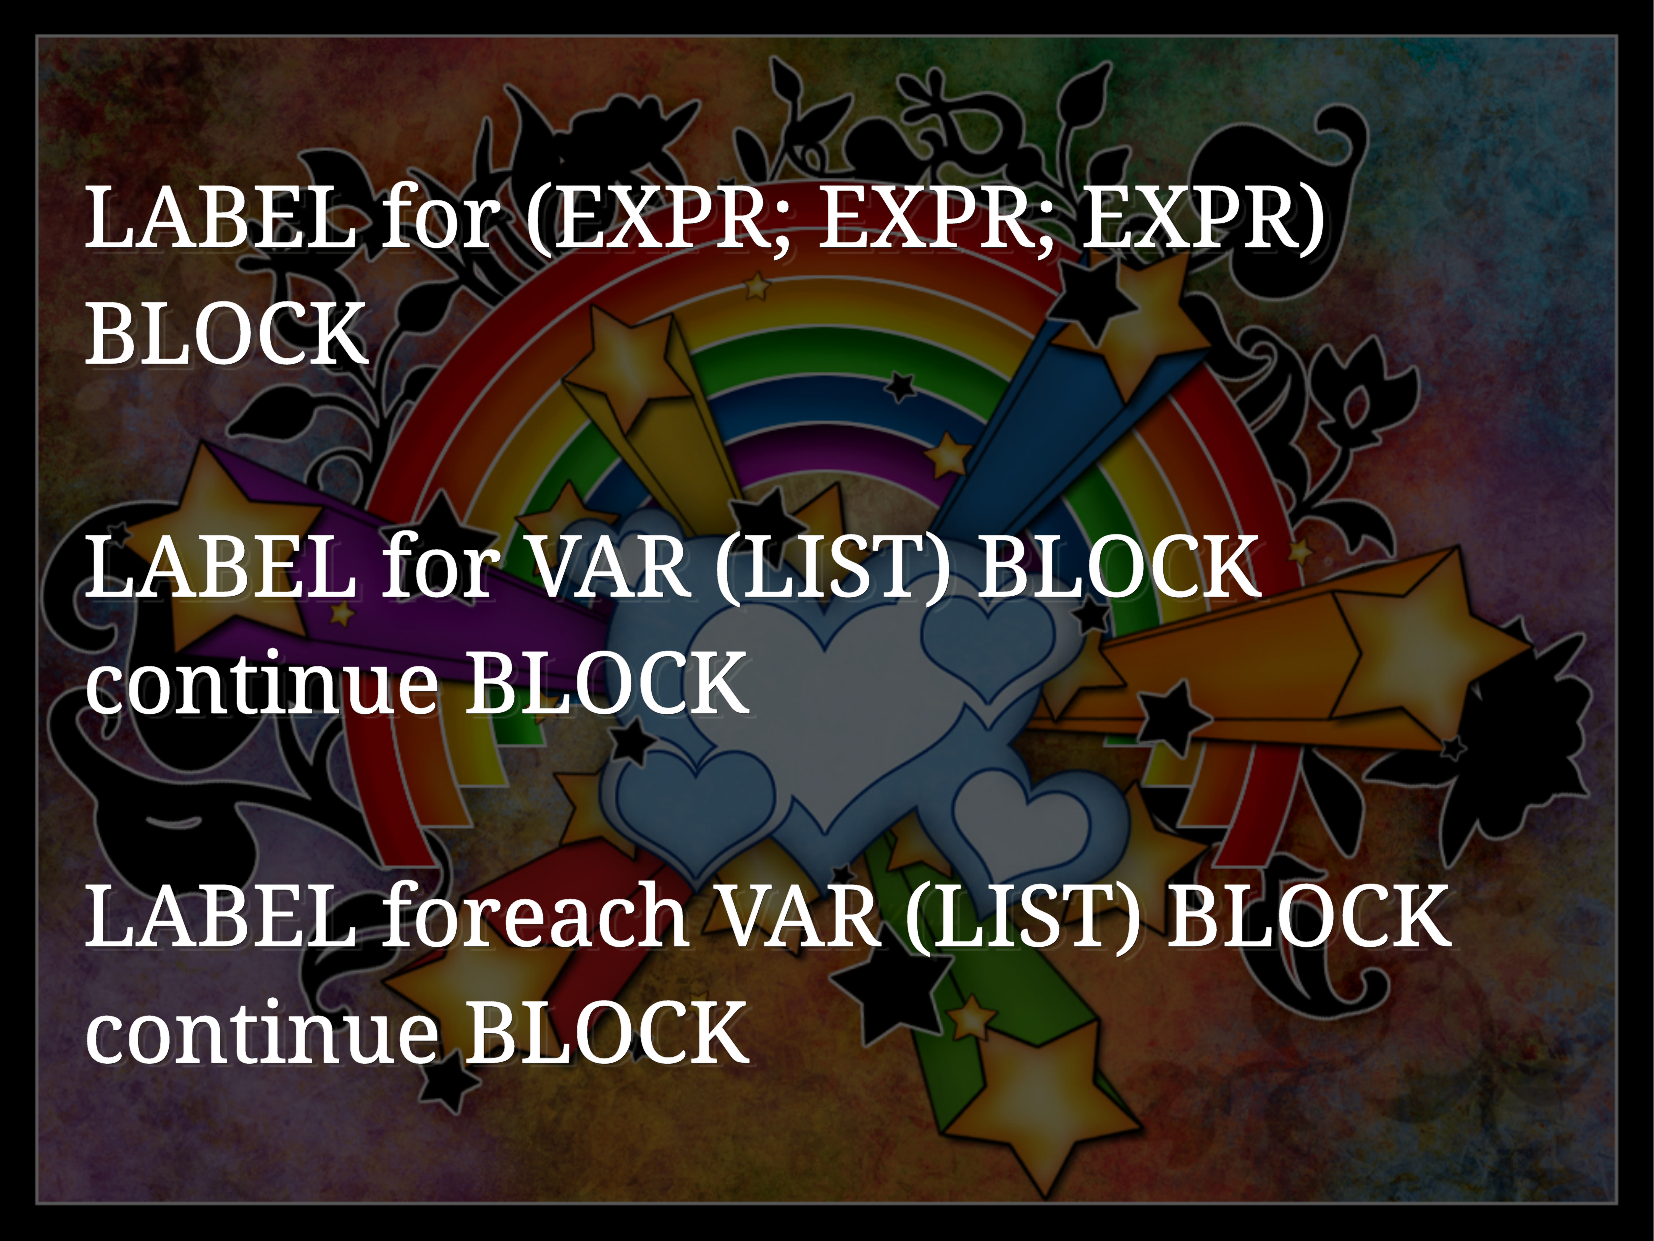

LABEL for (EXPR; EXPR; EXPR) BLOCK
LABEL for VAR (LIST) BLOCK continue BLOCK
LABEL foreach VAR (LIST) BLOCK continue BLOCK
#